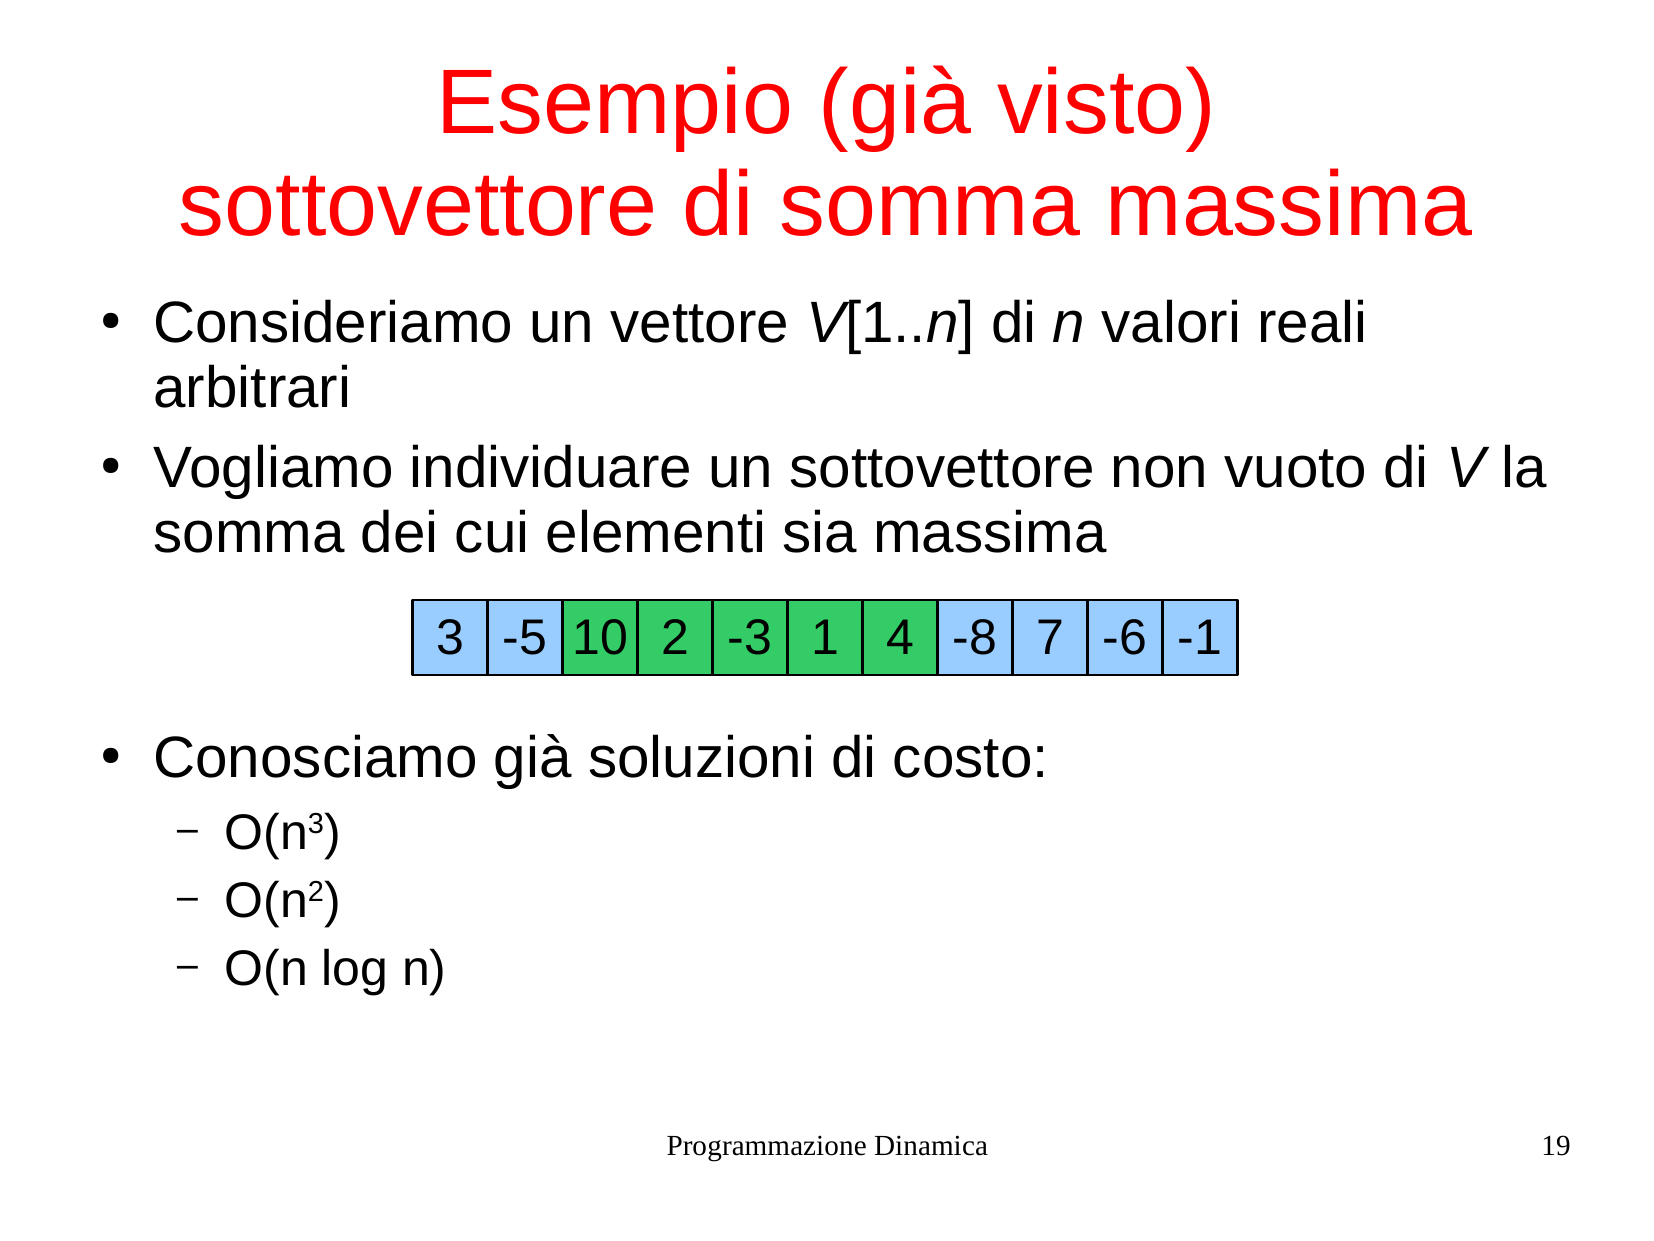

# Esempio (già visto) sottovettore di somma massima
Consideriamo un vettore V[1..n] di n valori reali arbitrari
Vogliamo individuare un sottovettore non vuoto di V la somma dei cui elementi sia massima
Conosciamo già soluzioni di costo:
O(n3)
O(n2)
O(n log n)
3
-5
10
2
-3
1
4
-8
7
-6
-1
Programmazione Dinamica
19